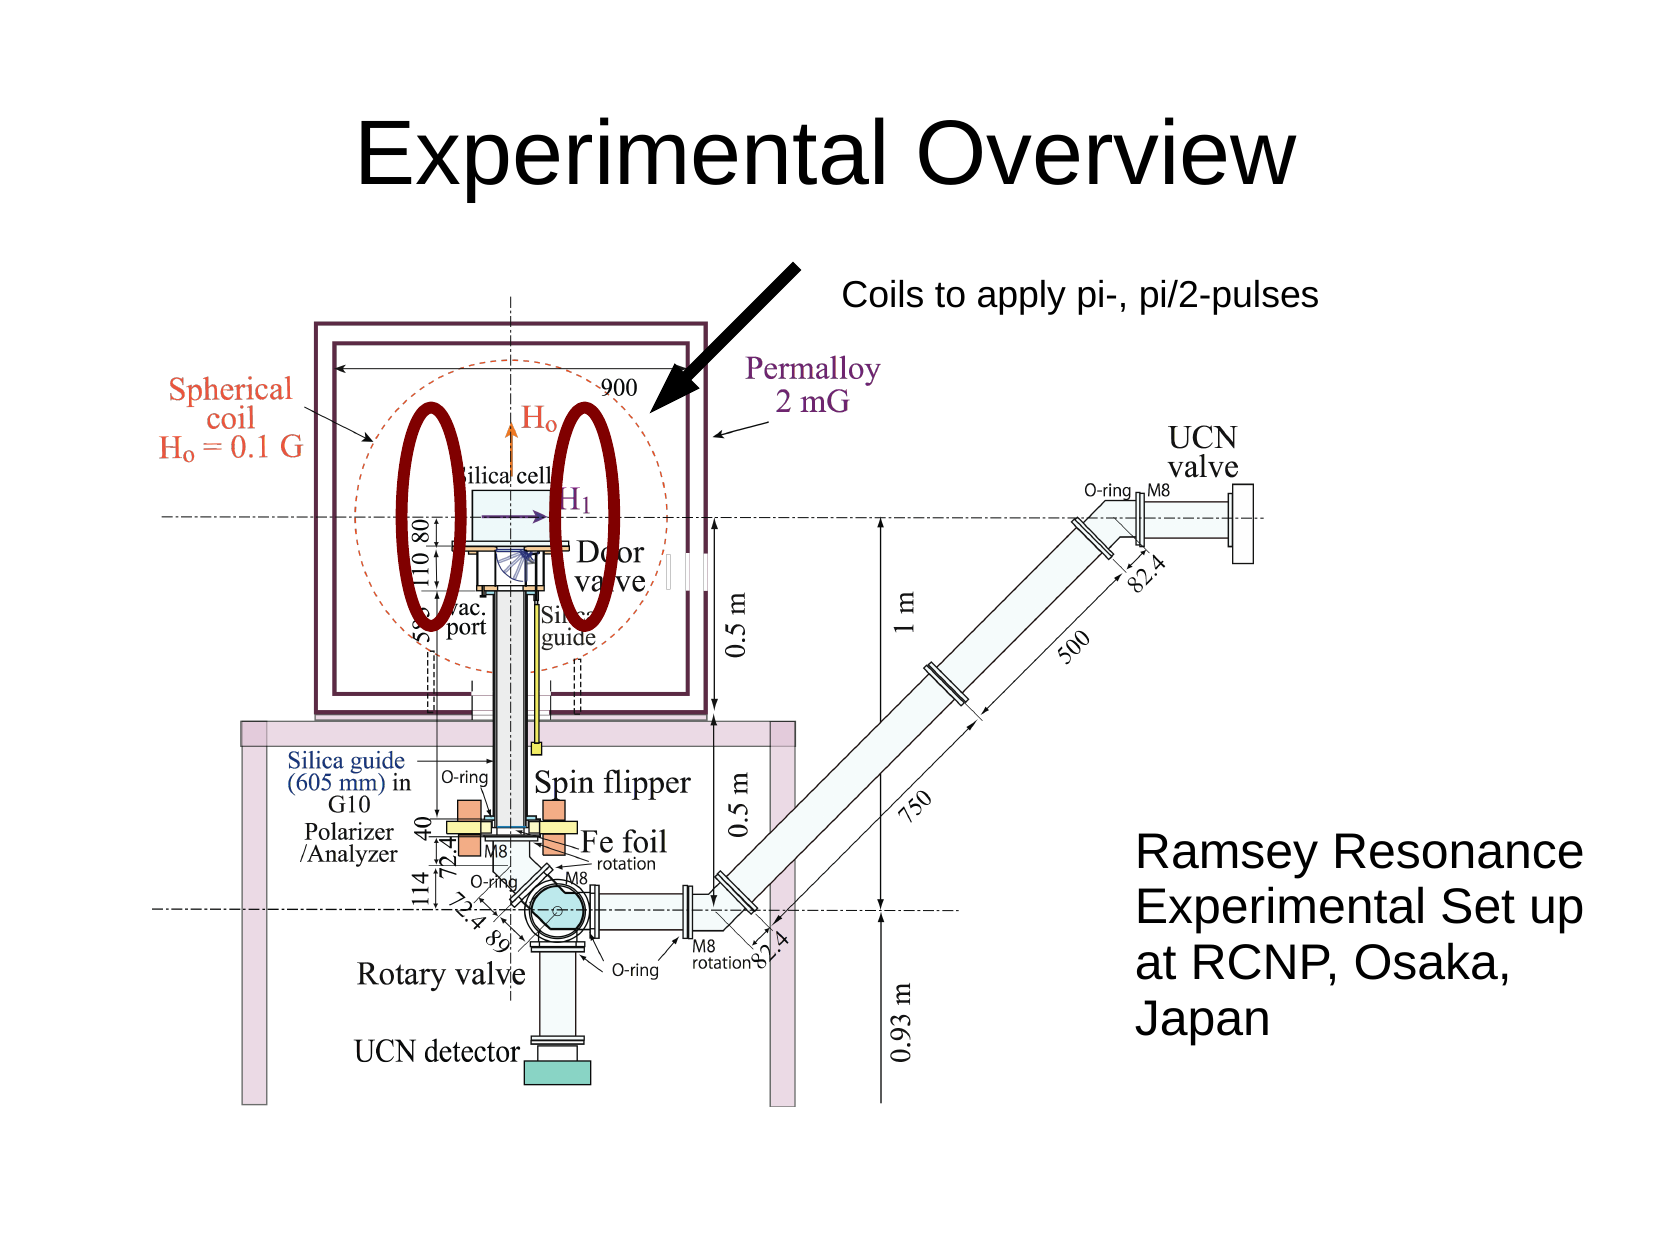

# Experimental Overview
Coils to apply pi-, pi/2-pulses
Ramsey Resonance Experimental Set up at RCNP, Osaka, Japan